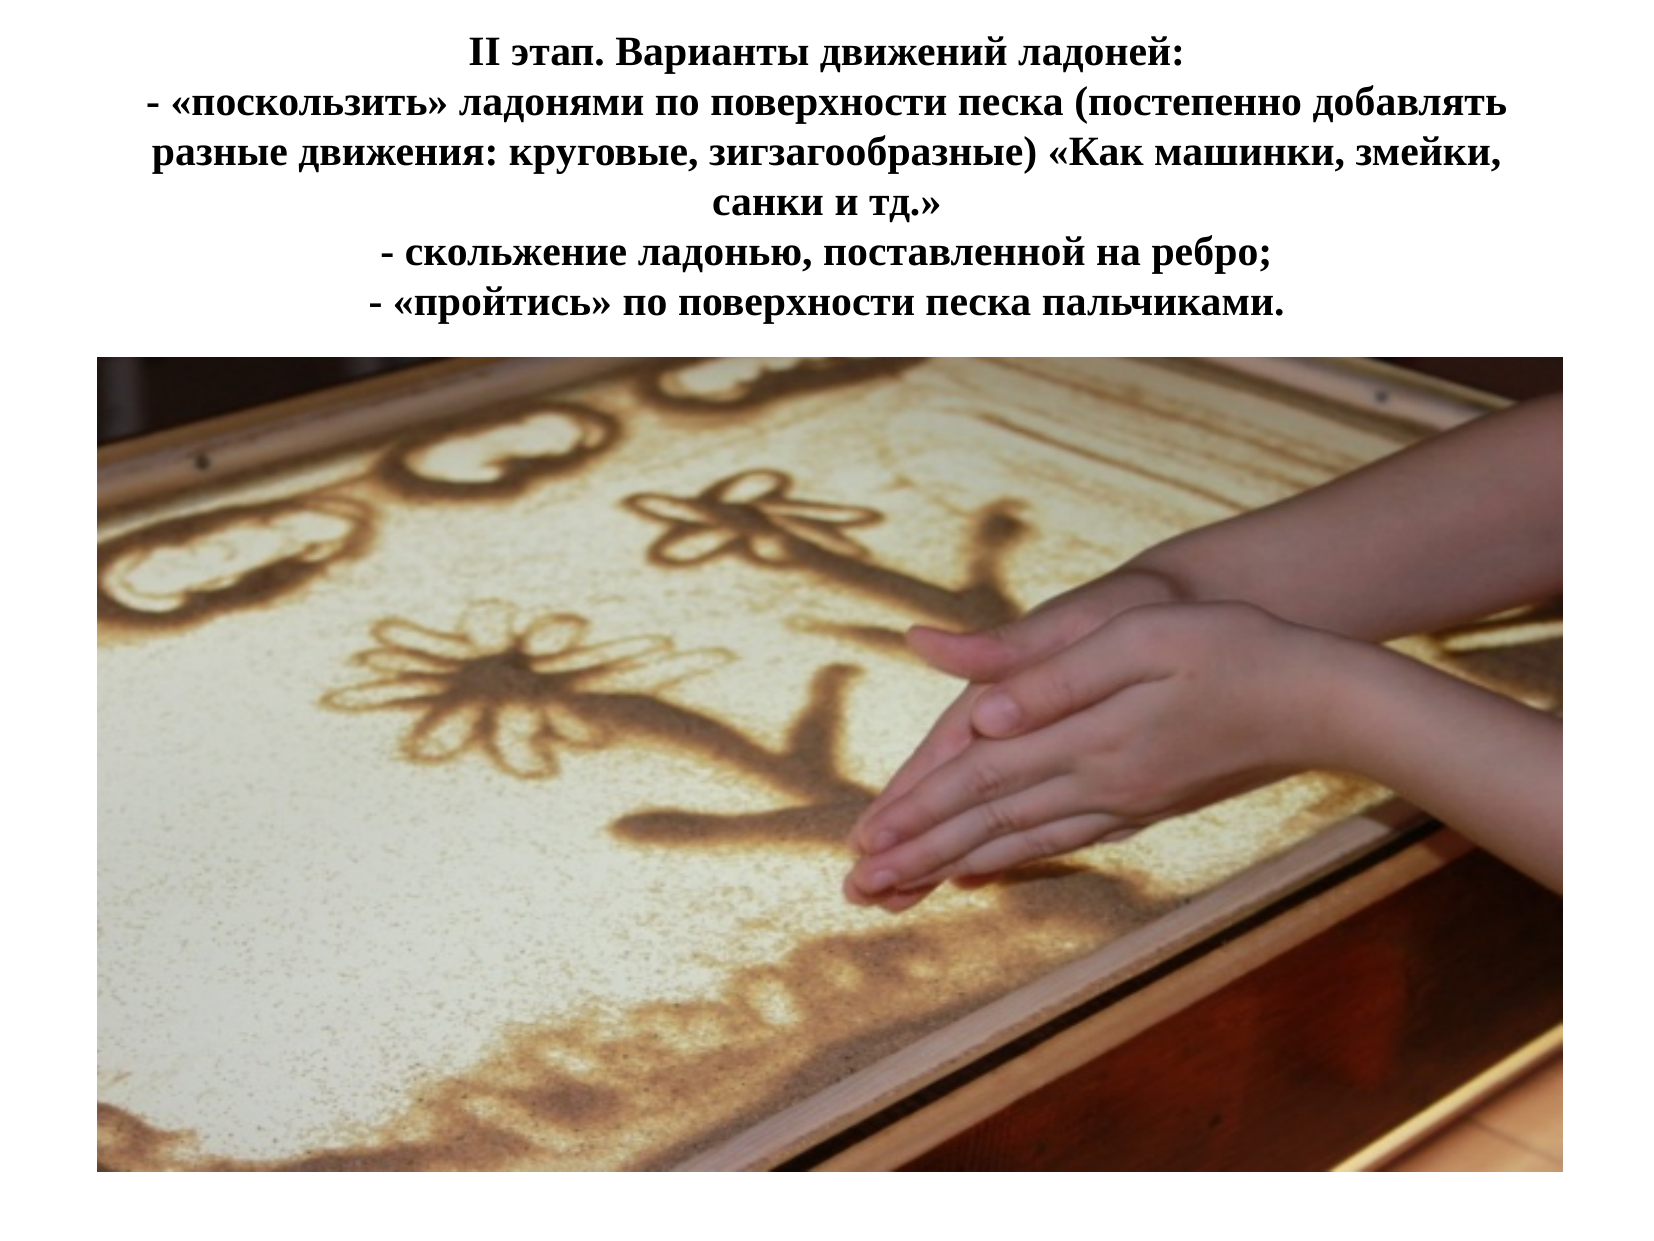

# II этап. Варианты движений ладоней: - «поскользить» ладонями по поверхности песка (постепенно добавлять разные движения: круговые, зигзагообразные) «Как машинки, змейки, санки и тд.» - скольжение ладонью, поставленной на ребро; - «пройтись» по поверхности песка пальчиками.